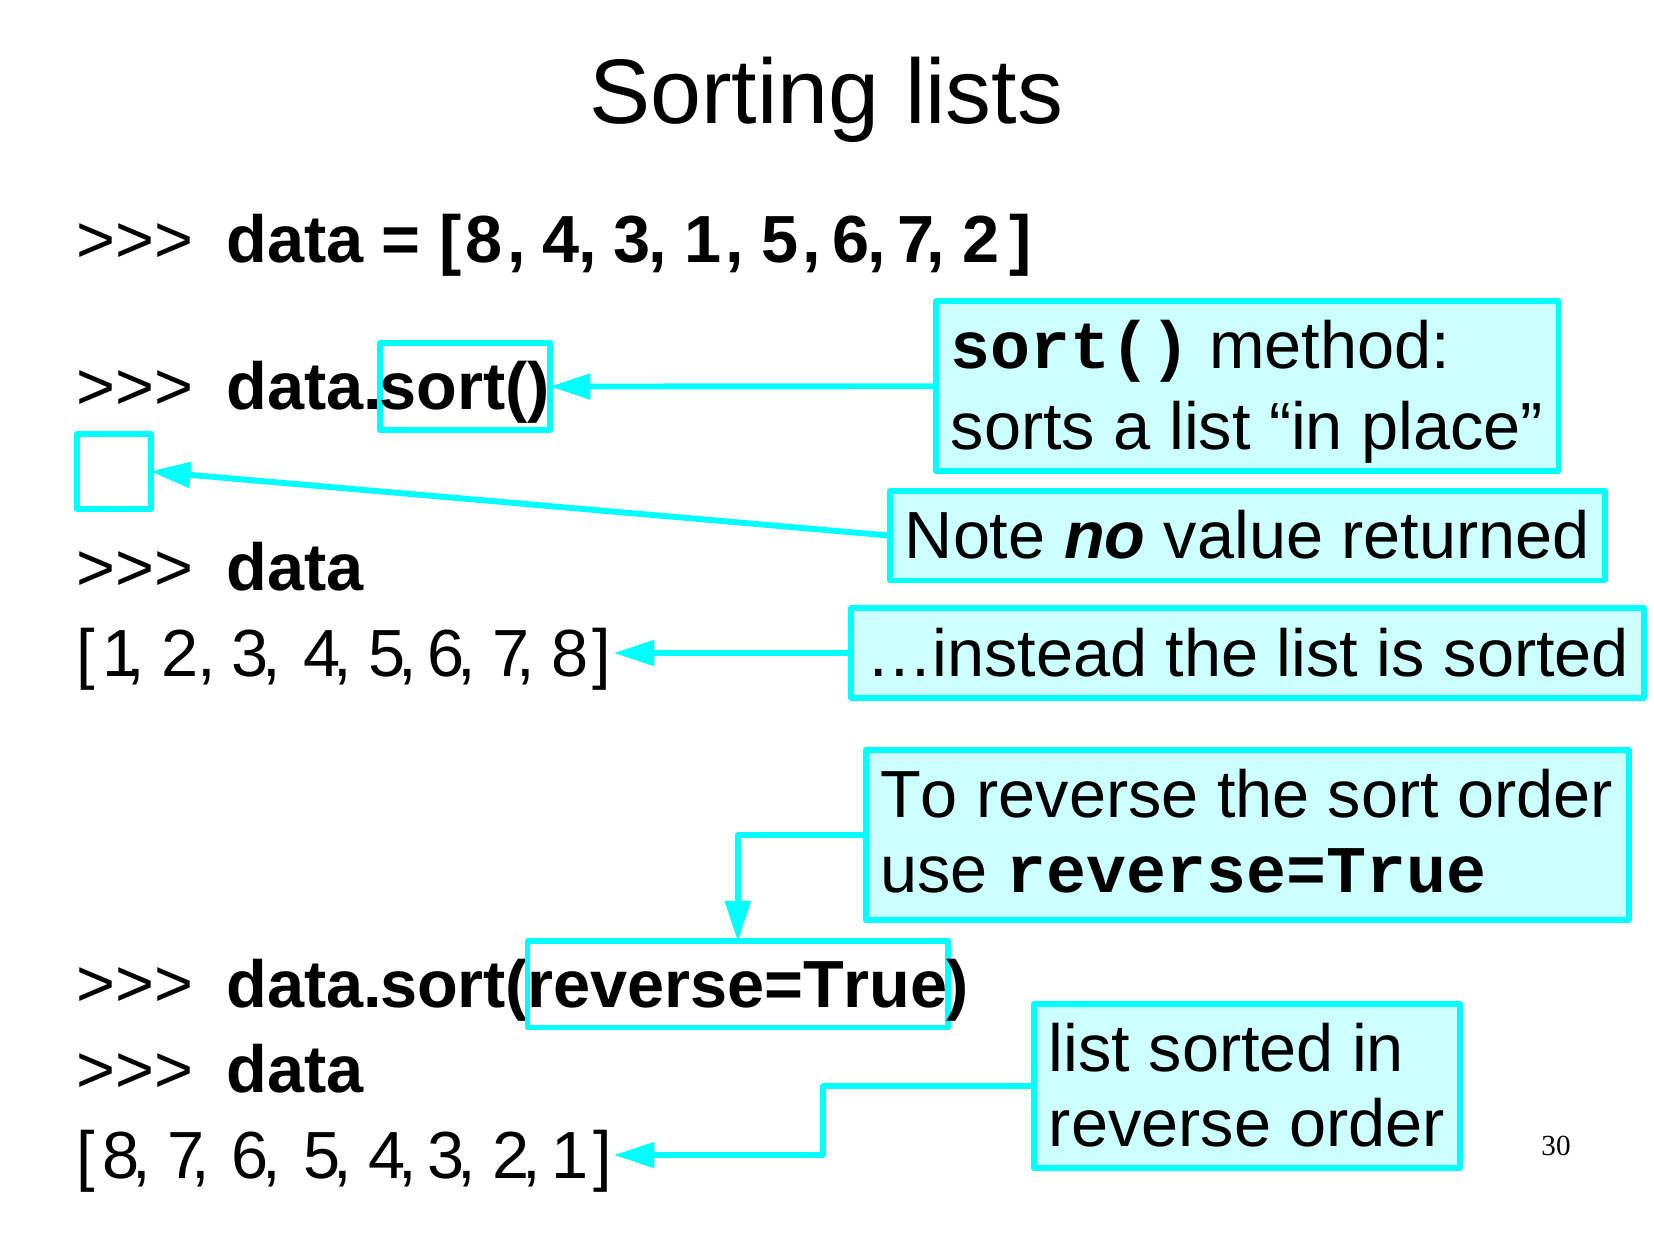

Sorting lists
data = [
8
,
4
,
3
,
1
,
5
,
6
,
7
,
2
]
>>>
sort() method:
sorts a list “in place”
>>>
data.
sort()
Note no value returned
>>>
data
[
1
,
2
,
,
4
,
5
,
6
,
7
,
8
]
…instead the list is sorted
3
To reverse the sort order
use reverse=True
>>>
data.
sort(
reverse=True
)
list sorted in
reverse order
>>>
data
[
8
,
7
,
,
5
,
4
,
3
,
2
,
1
]
6
30